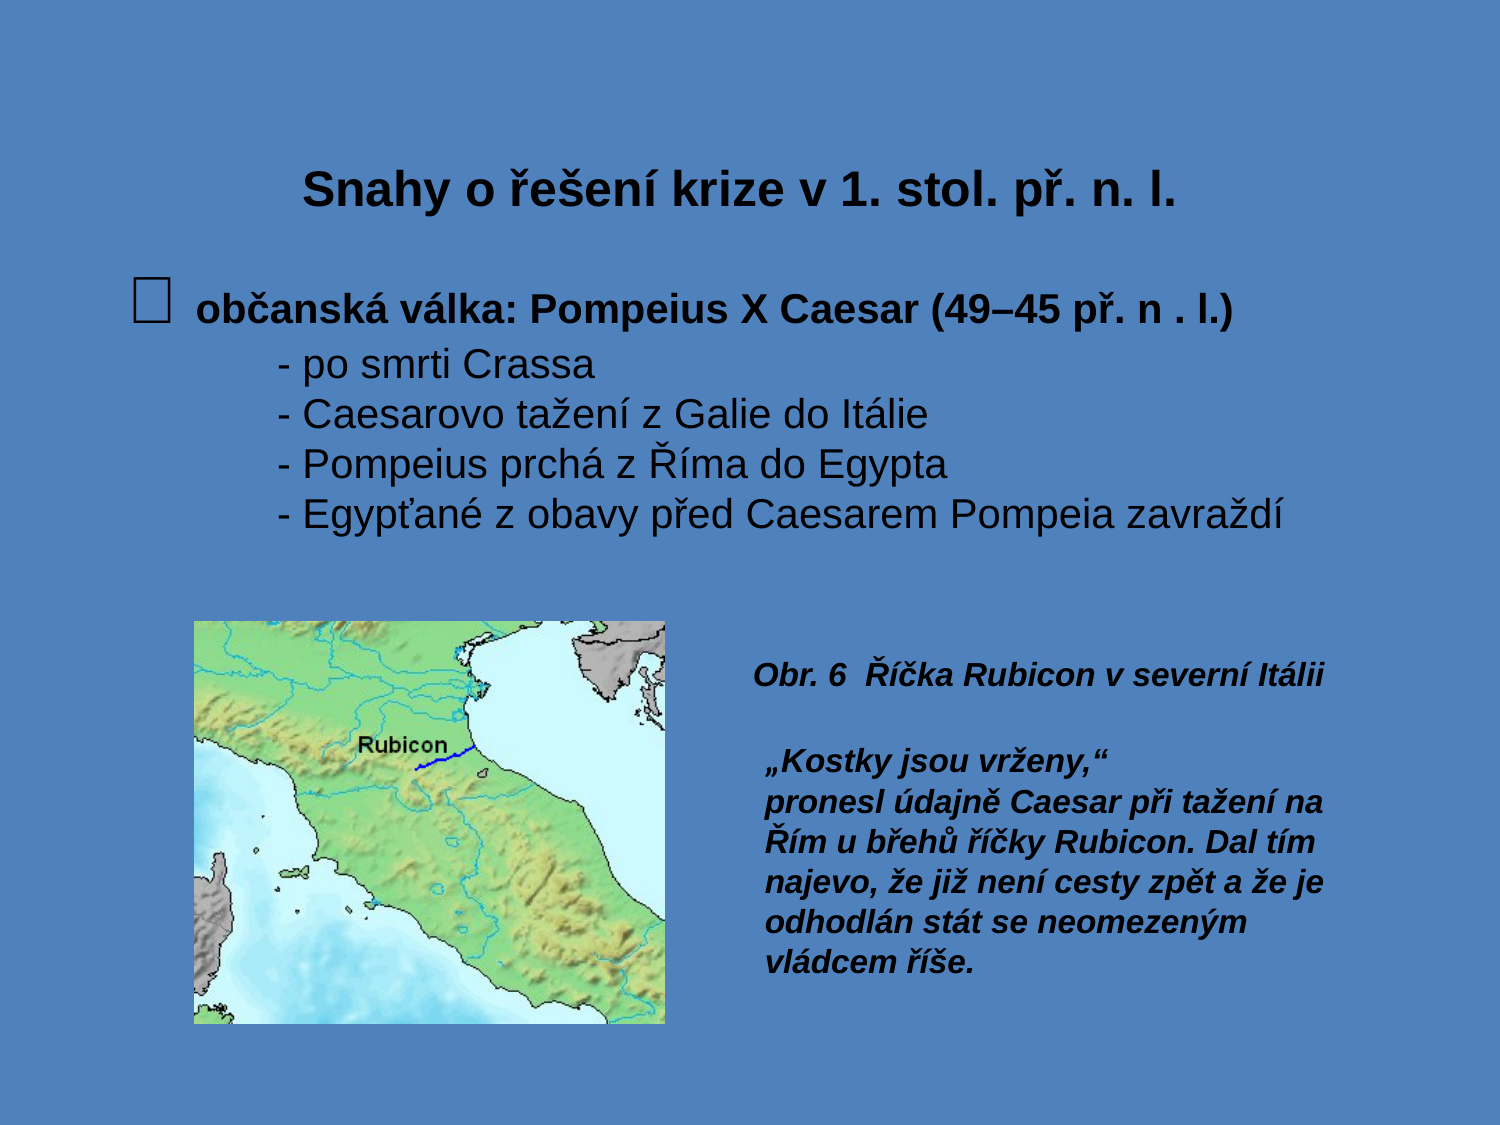

Snahy o řešení krize v 1. stol. př. n. l.
 občanská válka: Pompeius X Caesar (49–45 př. n . l.)
	- po smrti Crassa
	- Caesarovo tažení z Galie do Itálie
	- Pompeius prchá z Říma do Egypta
	- Egypťané z obavy před Caesarem Pompeia zavraždí
Obr. 6 Říčka Rubicon v severní Itálii
„Kostky jsou vrženy,“
pronesl údajně Caesar při tažení na Řím u břehů říčky Rubicon. Dal tím najevo, že již není cesty zpět a že je odhodlán stát se neomezeným vládcem říše.